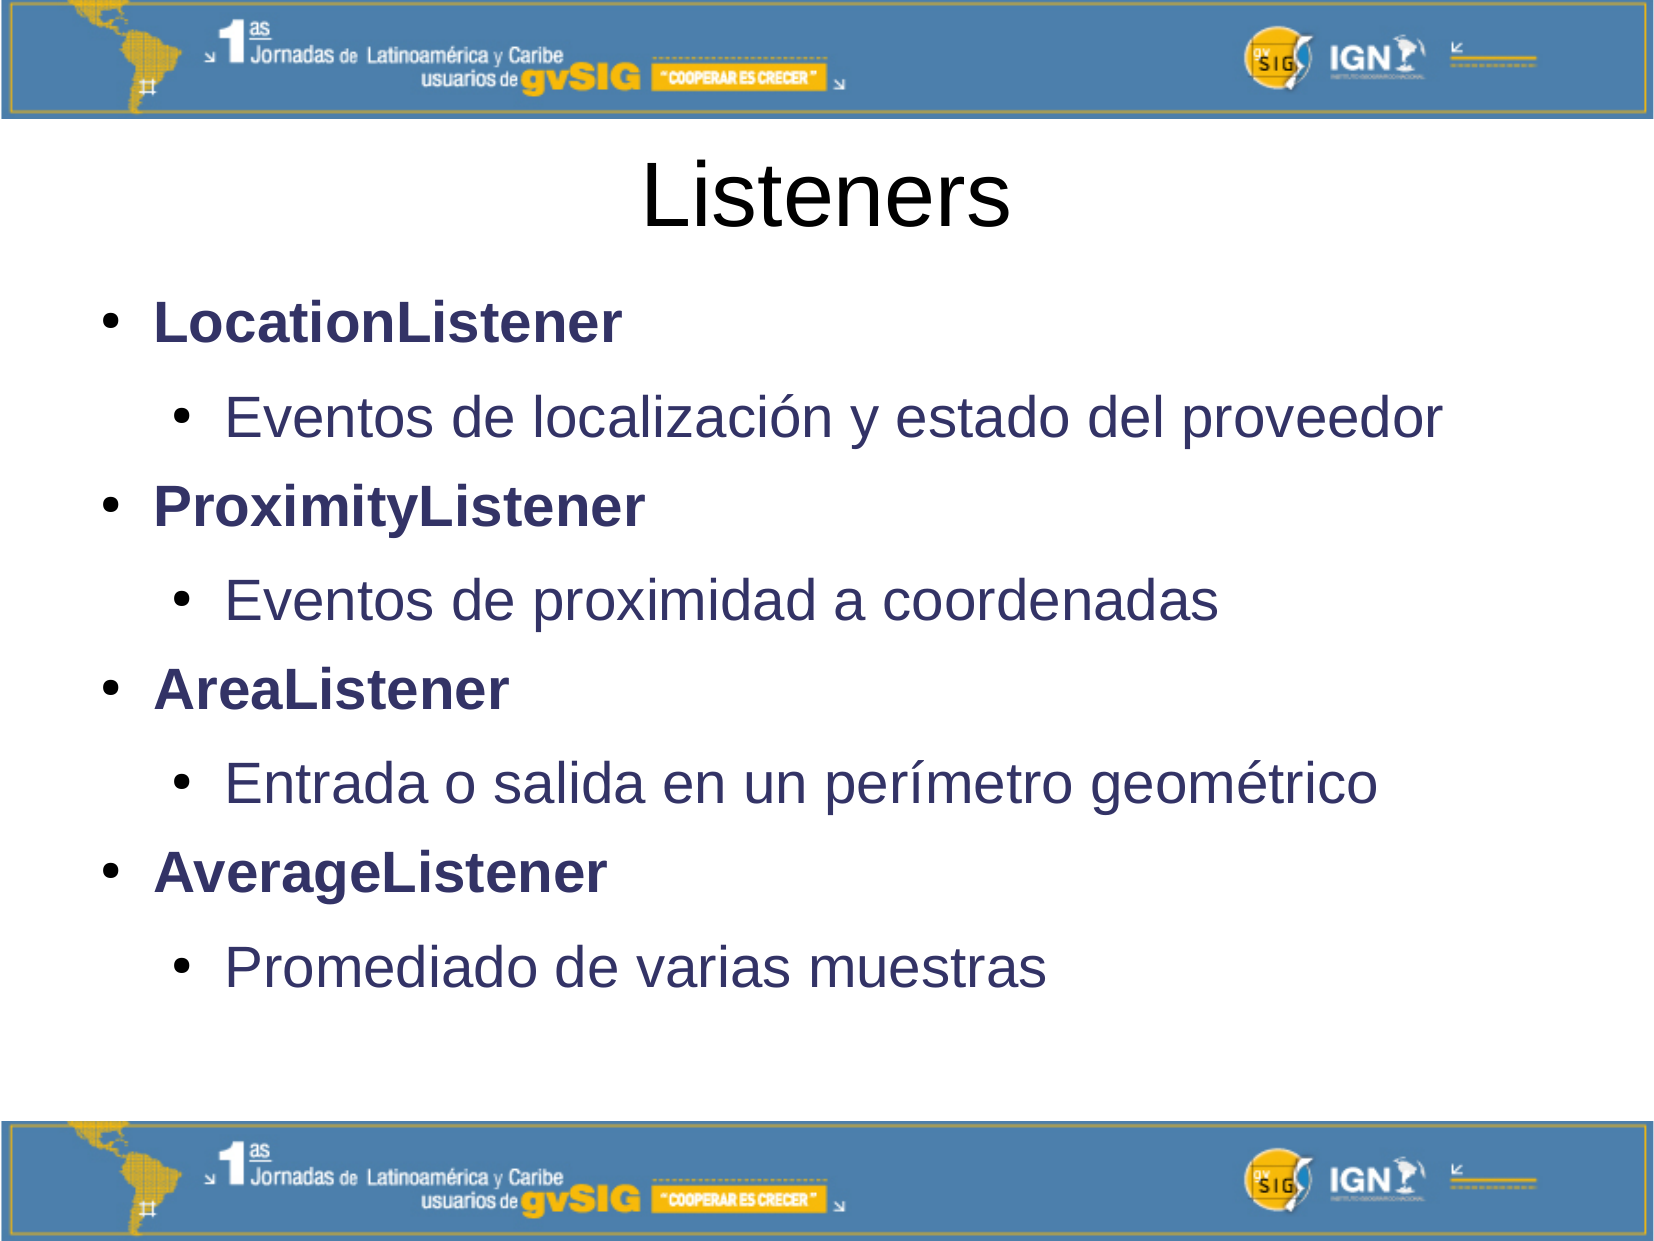

# Listeners
LocationListener
Eventos de localización y estado del proveedor
ProximityListener
Eventos de proximidad a coordenadas
AreaListener
Entrada o salida en un perímetro geométrico
AverageListener
Promediado de varias muestras